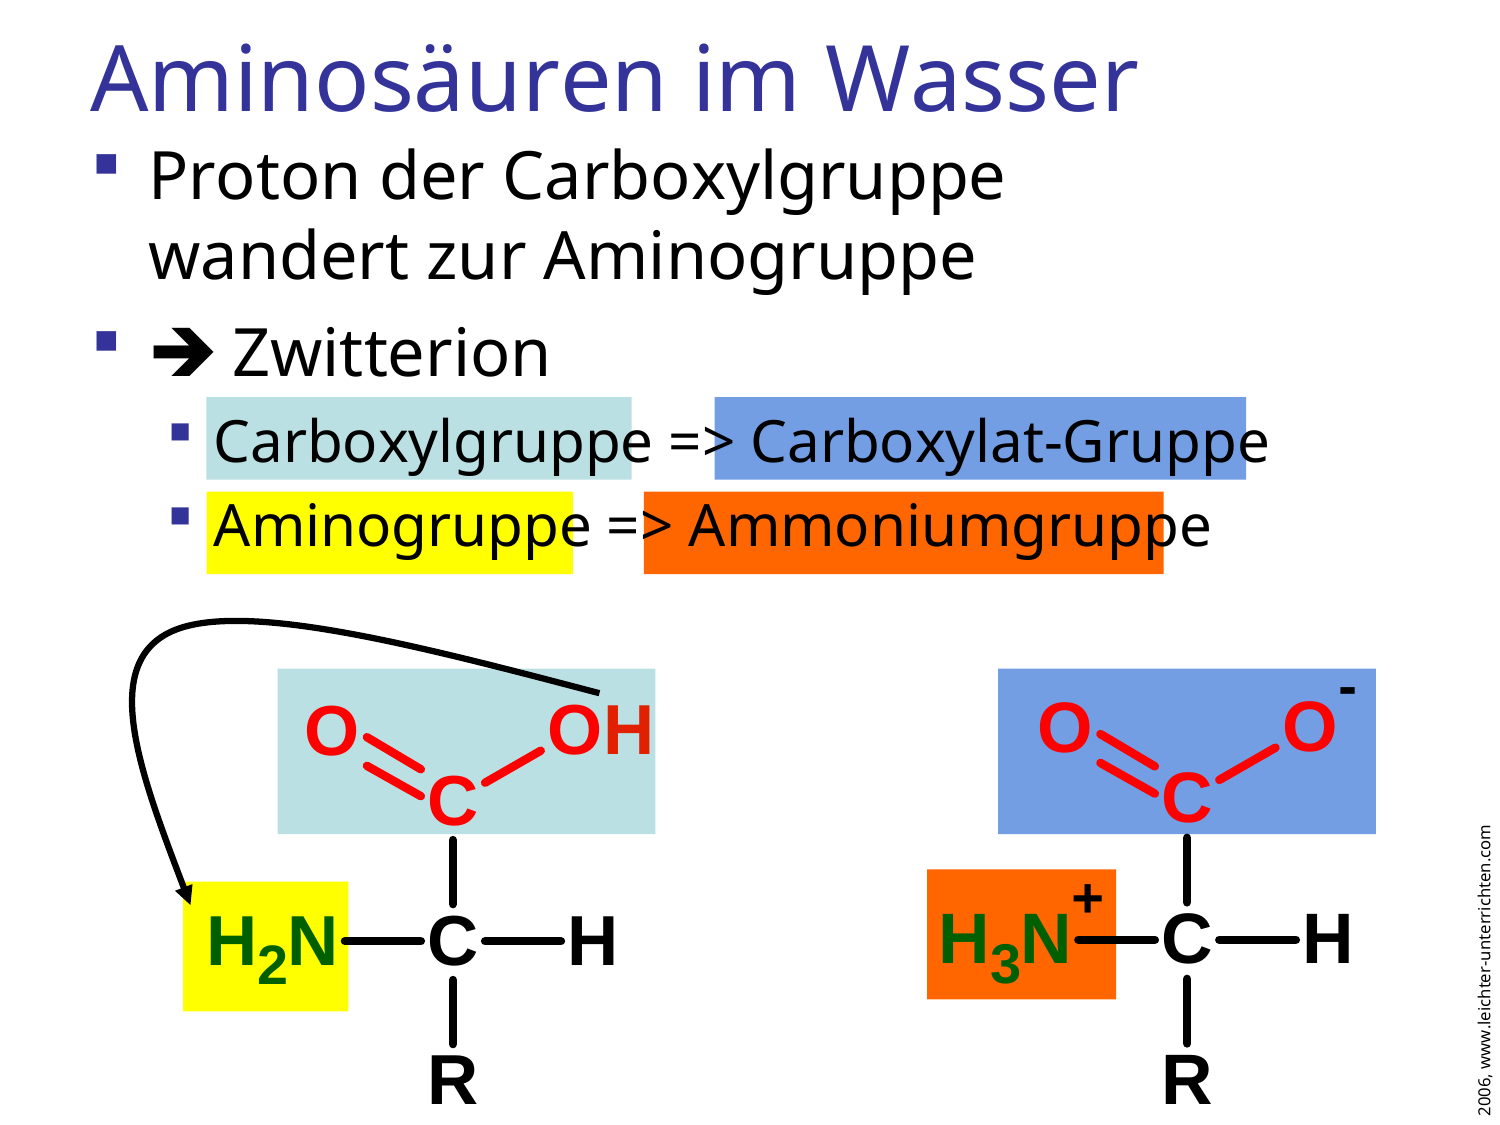

# Aminosäuren im Wasser
Proton der Carboxylgruppe
wandert zur Aminogruppe
 Zwitterion
Carboxylgruppe => Carboxylat-Gruppe
Aminogruppe => Ammoniumgruppe